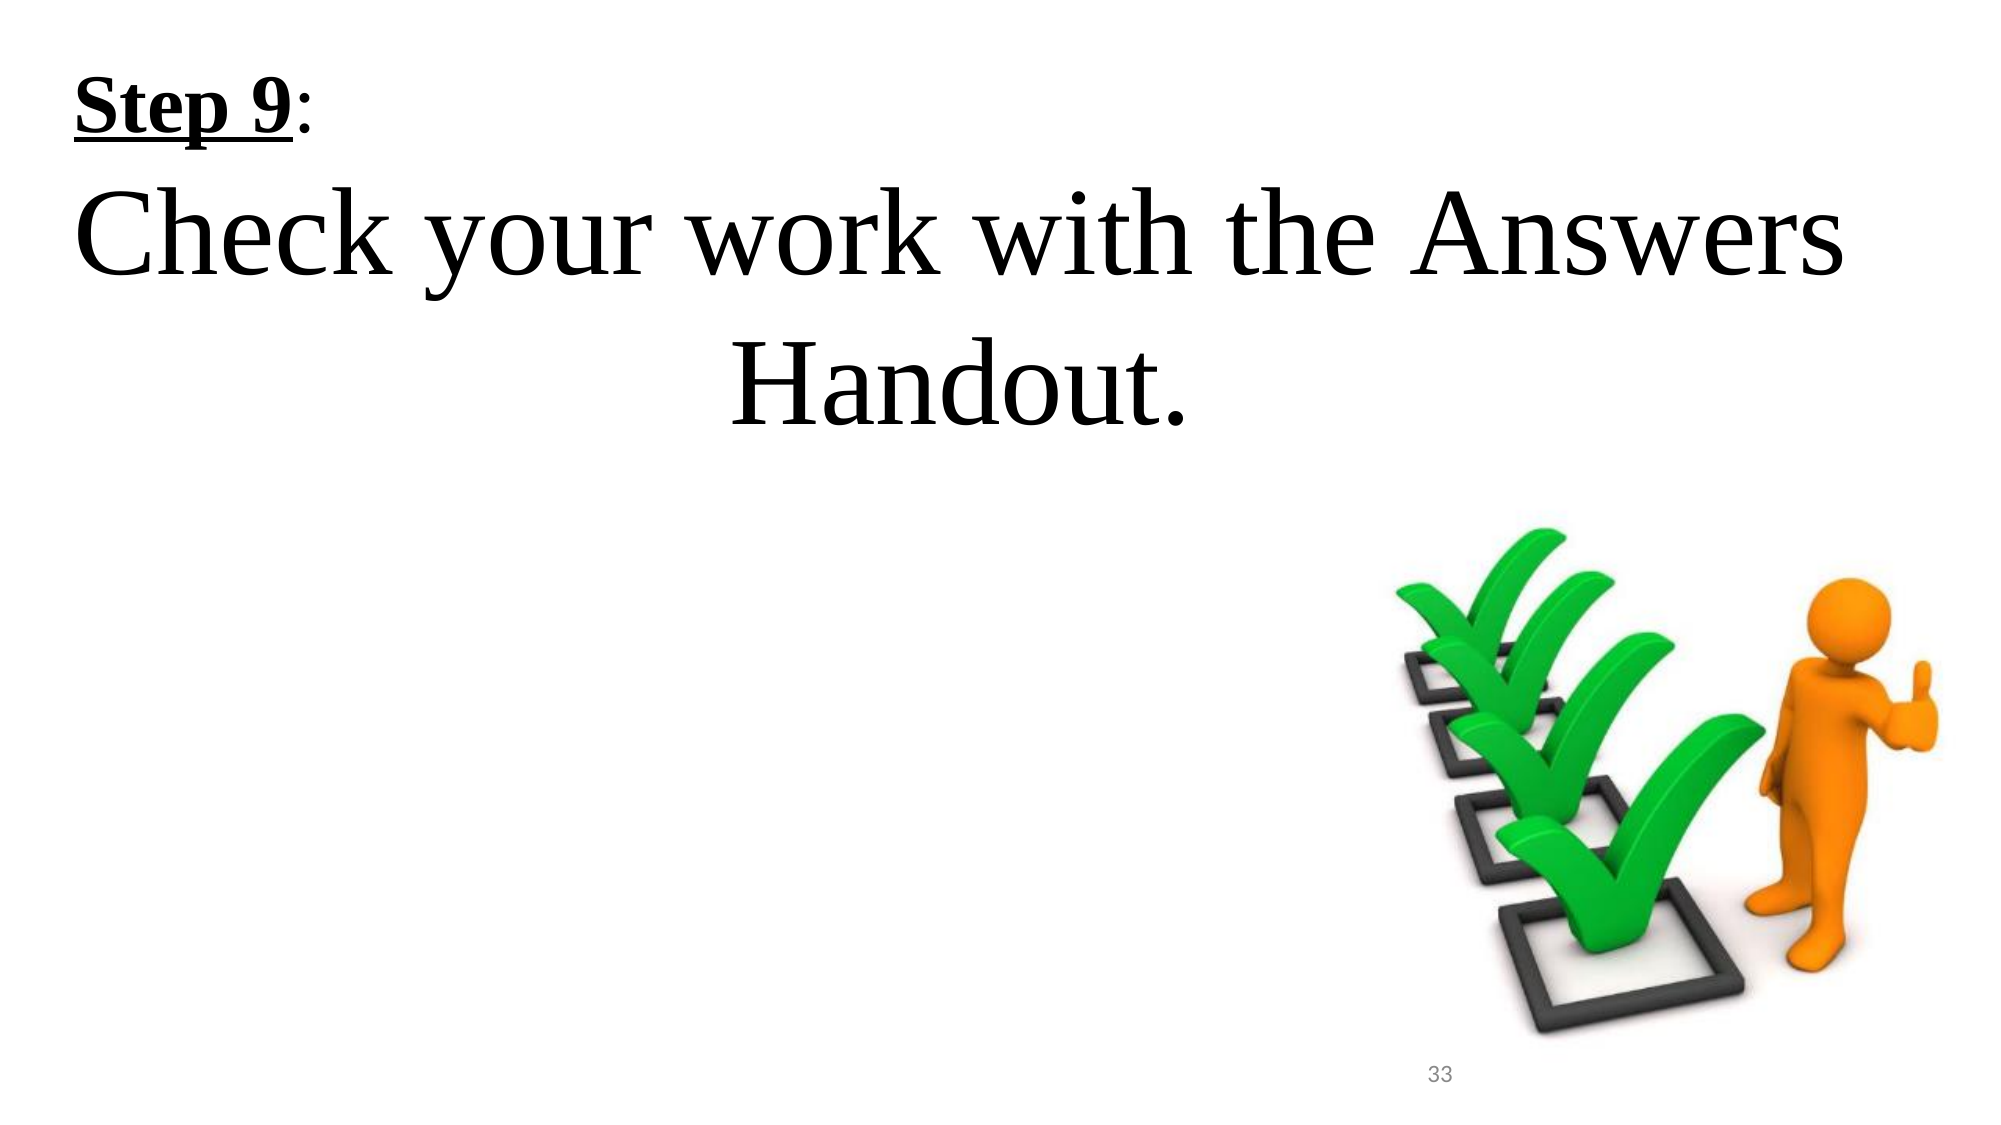

Step 9:
Check your work with the Answers Handout.